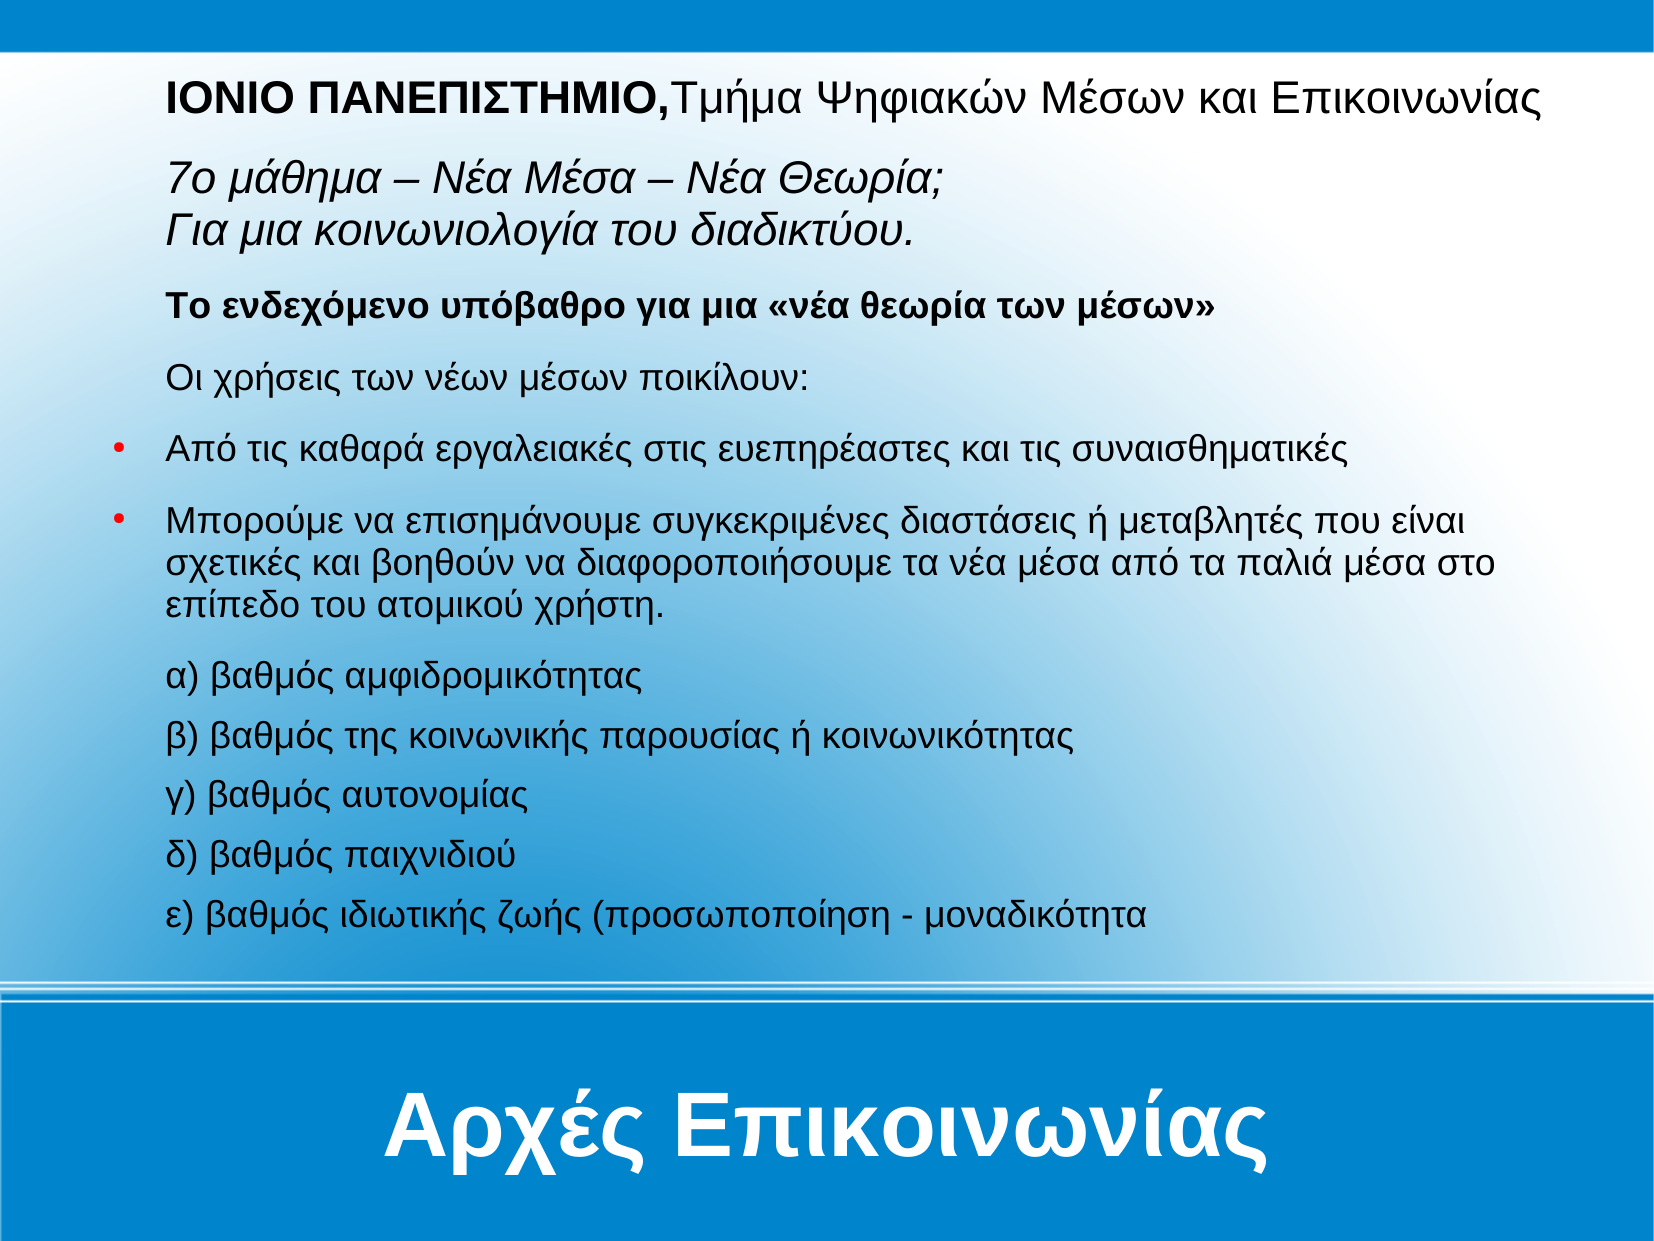

ΙΟΝΙΟ ΠΑΝΕΠΙΣΤΗΜΙΟ,Τμήμα Ψηφιακών Μέσων και Επικοινωνίας
7ο μάθημα – Νέα Μέσα – Νέα Θεωρία;
Για μια κοινωνιολογία του διαδικτύου.
Το ενδεχόμενο υπόβαθρο για μια «νέα θεωρία των μέσων»
Οι χρήσεις των νέων μέσων ποικίλουν:
Από τις καθαρά εργαλειακές στις ευεπηρέαστες και τις συναισθηματικές
Μπορούμε να επισημάνουμε συγκεκριμένες διαστάσεις ή μεταβλητές που είναι σχετικές και βοηθούν να διαφοροποιήσουμε τα νέα μέσα από τα παλιά μέσα στο επίπεδο του ατομικού χρήστη.
α) βαθμός αμφιδρομικότητας
β) βαθμός της κοινωνικής παρουσίας ή κοινωνικότητας
γ) βαθμός αυτονομίας
δ) βαθμός παιχνιδιού
ε) βαθμός ιδιωτικής ζωής (προσωποποίηση - μοναδικότητα
# Αρχές Επικοινωνίας